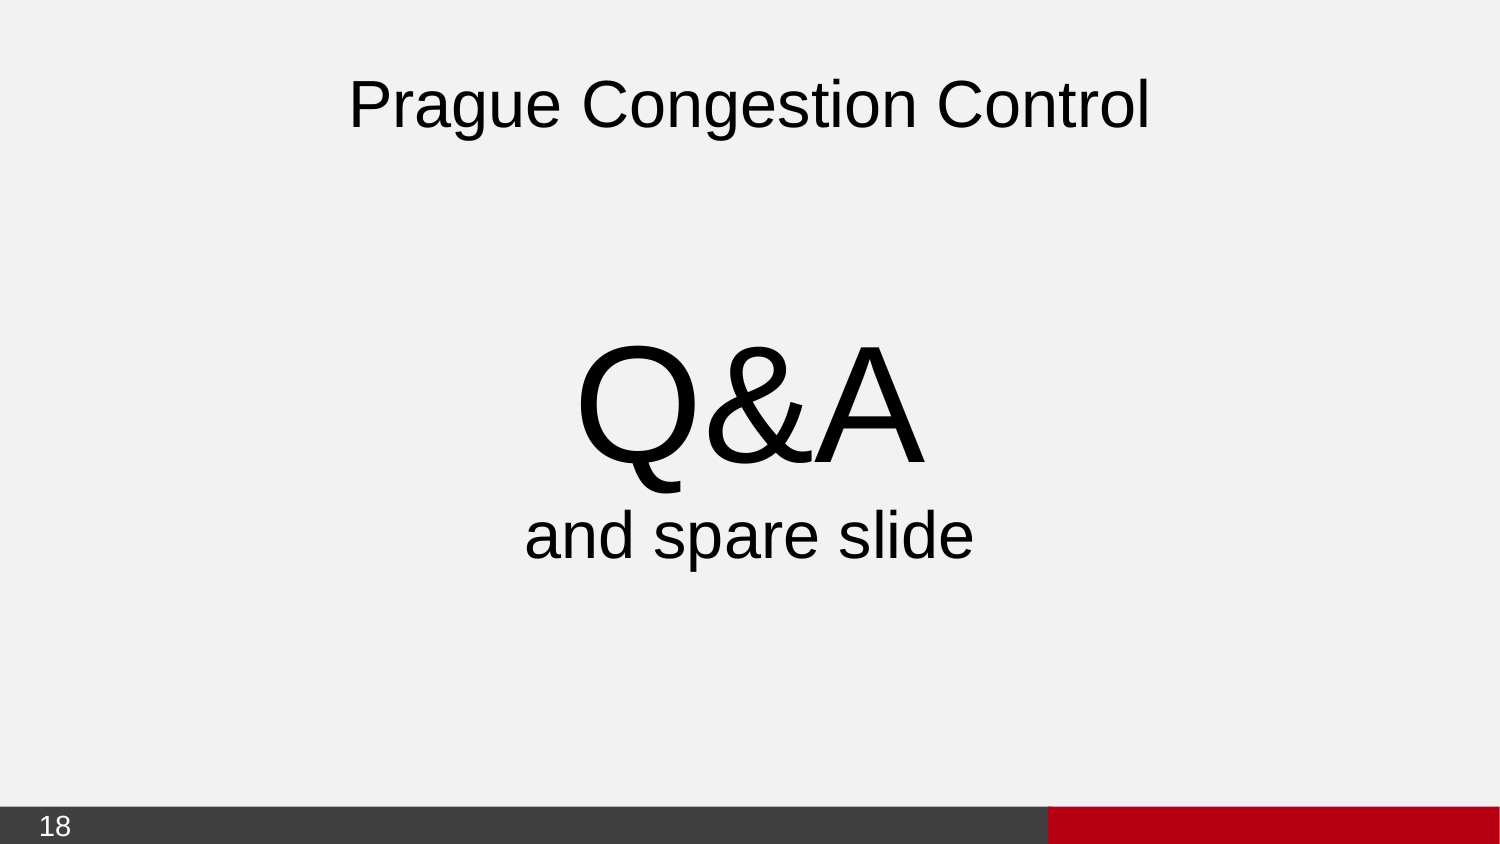

# Prague Congestion Control
Q&A
and spare slide
18